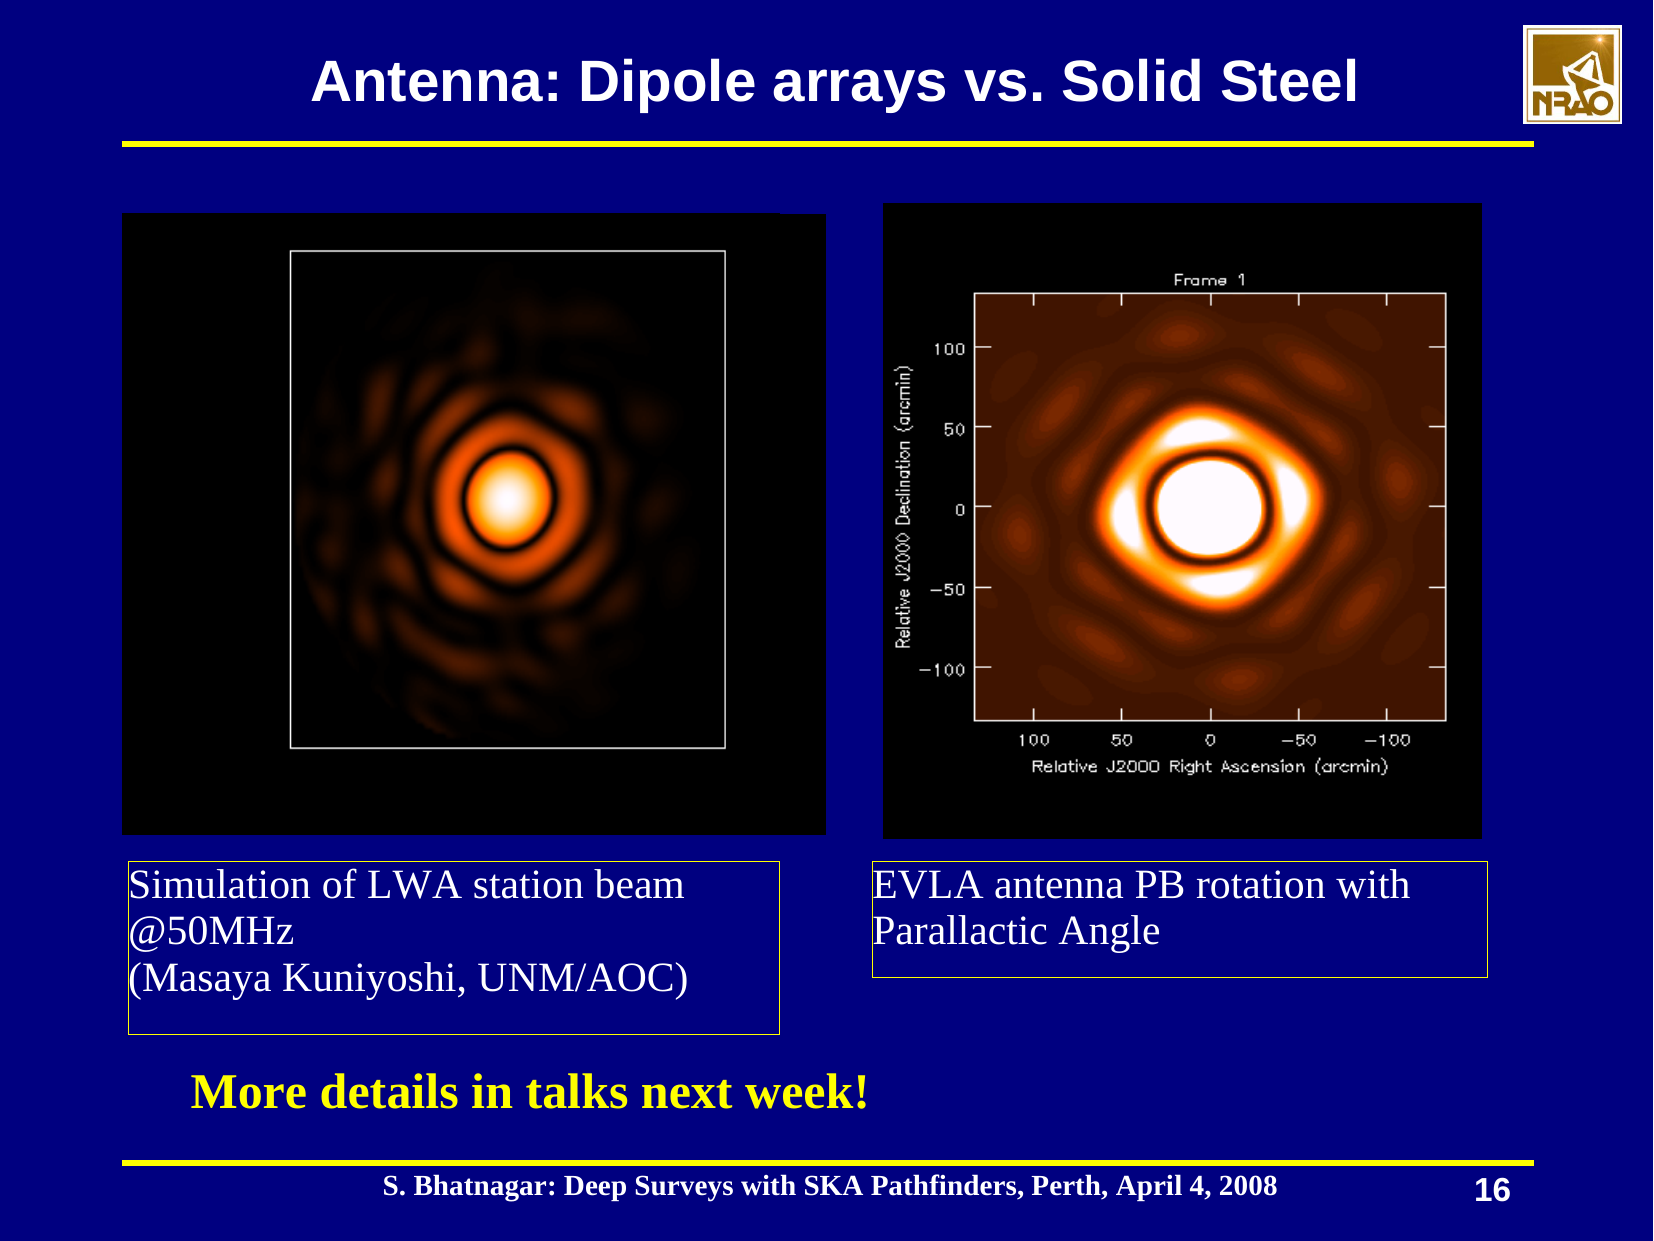

# Antenna: Dipole arrays vs. Solid Steel
Simulation of LWA station beam
@50MHz
(Masaya Kuniyoshi, UNM/AOC)
EVLA antenna PB rotation with
Parallactic Angle
More details in talks next week!